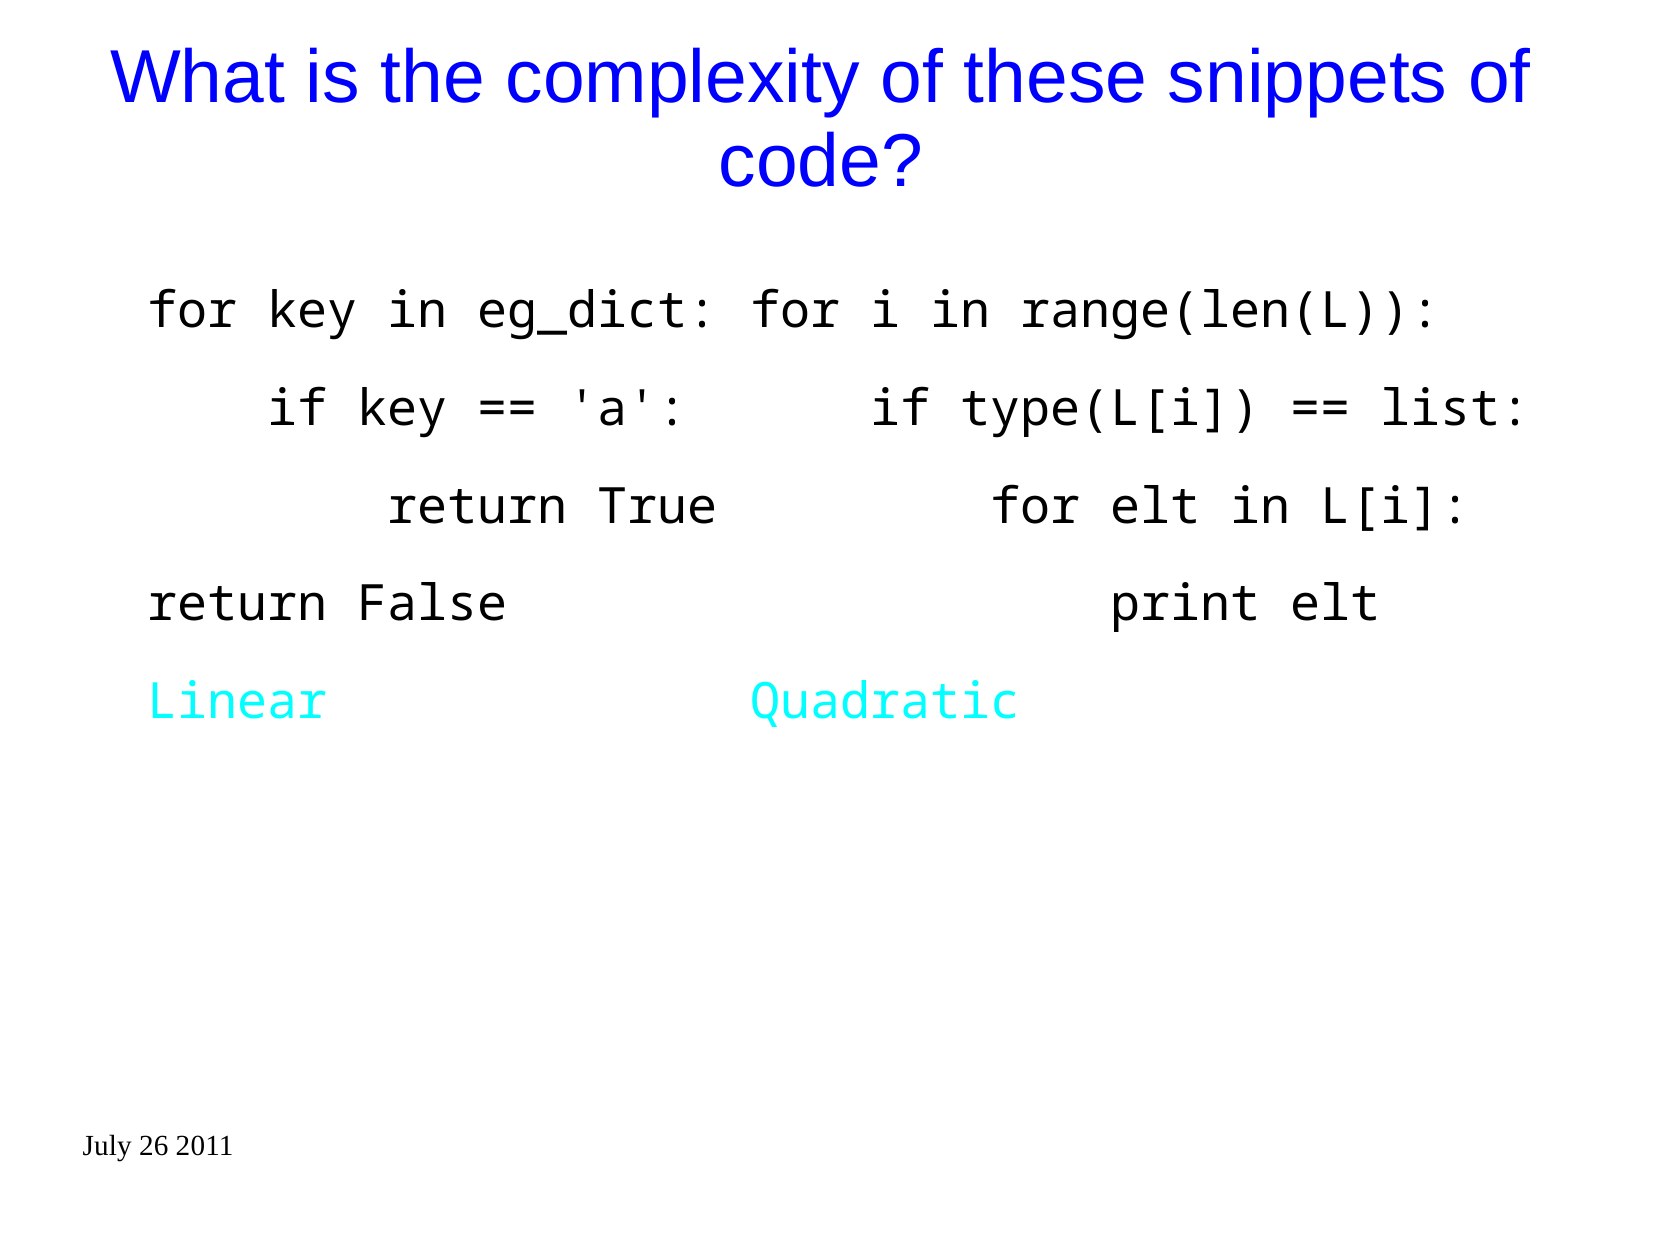

# What is the complexity of these snippets of code?
for key in eg_dict:
 if key == 'a':
 return True
return False
Linear
for i in range(len(L)):
 if type(L[i]) == list:
 for elt in L[i]:
 print elt
Quadratic
July 26 2011